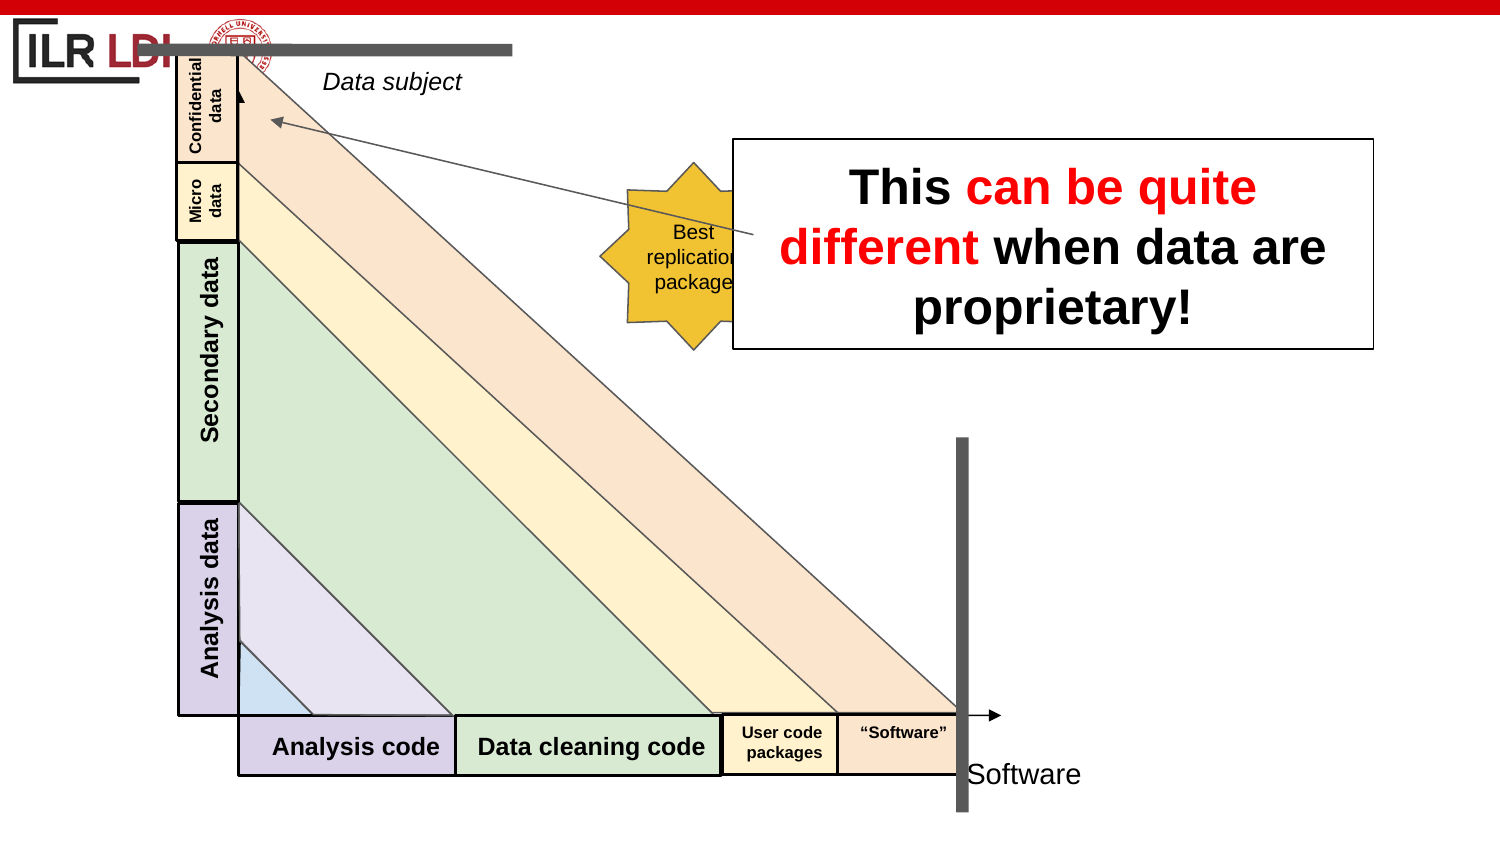

Data subject
Confidential data
This can be quite different when data are proprietary!
Best replication package
Micro data
Secondary data
Analysis data
User code packages
“Software”
Analysis code
Data cleaning code
Software